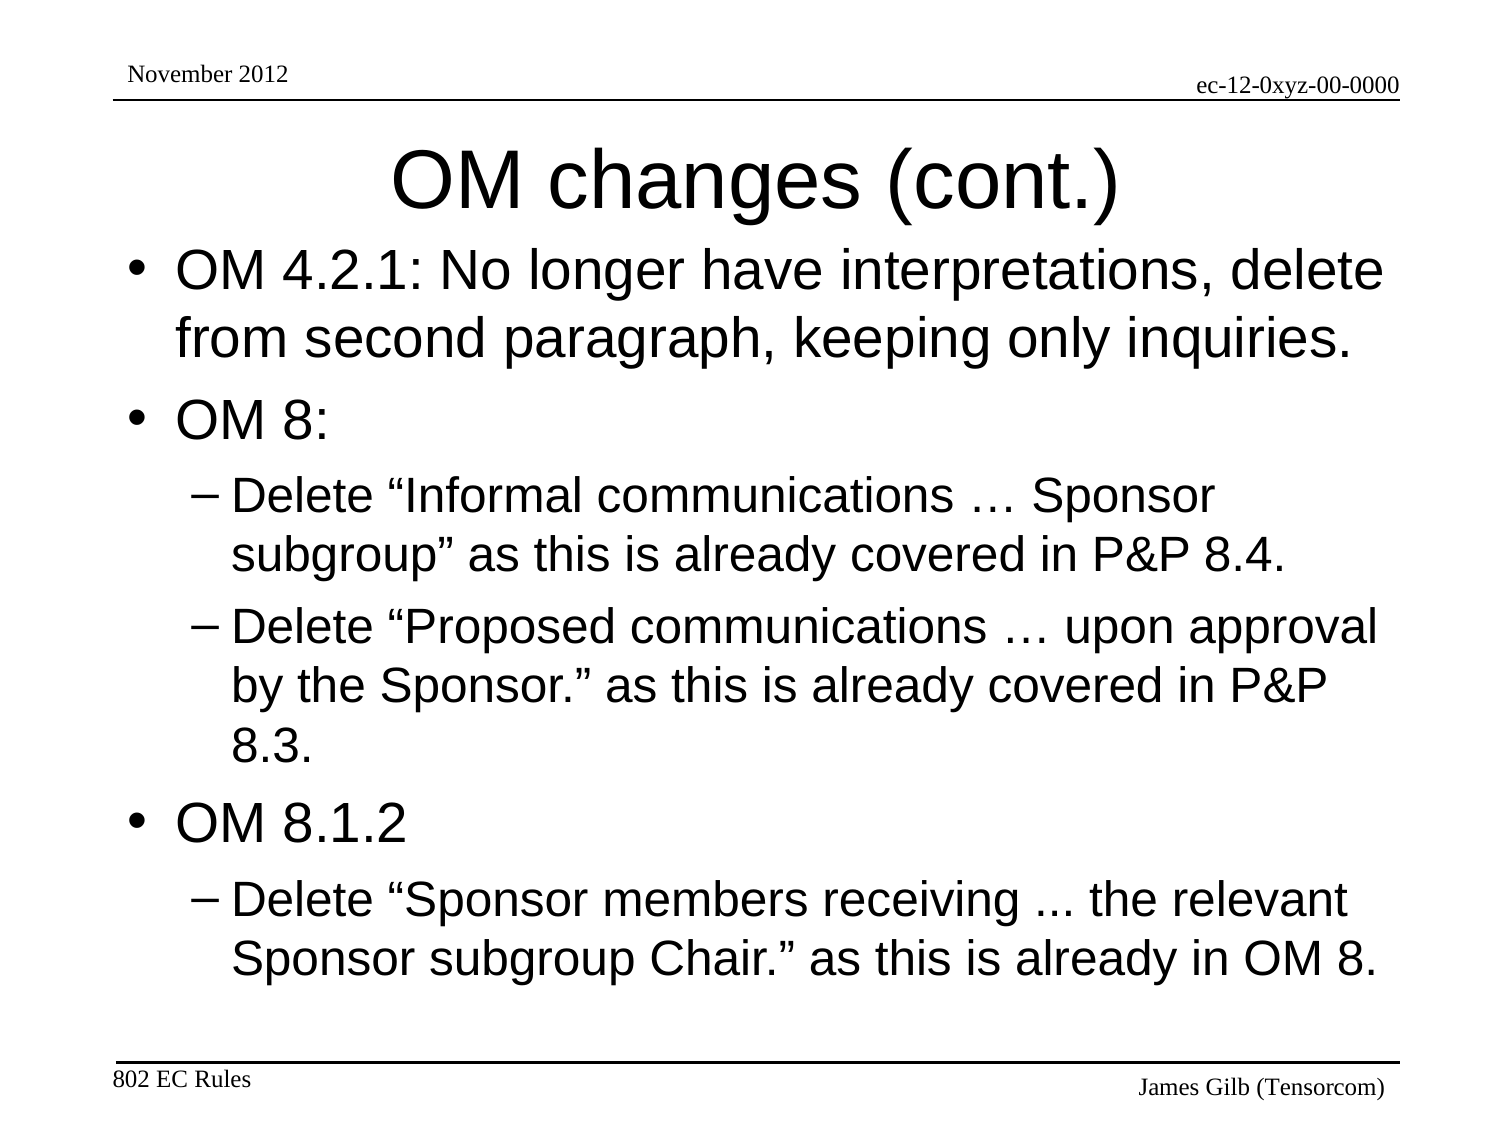

# OM changes (cont.)
OM 4.2.1: No longer have interpretations, delete from second paragraph, keeping only inquiries.
OM 8:
Delete “Informal communications … Sponsor subgroup” as this is already covered in P&P 8.4.
Delete “Proposed communications … upon approval by the Sponsor.” as this is already covered in P&P 8.3.
OM 8.1.2
Delete “Sponsor members receiving ... the relevant Sponsor subgroup Chair.” as this is already in OM 8.